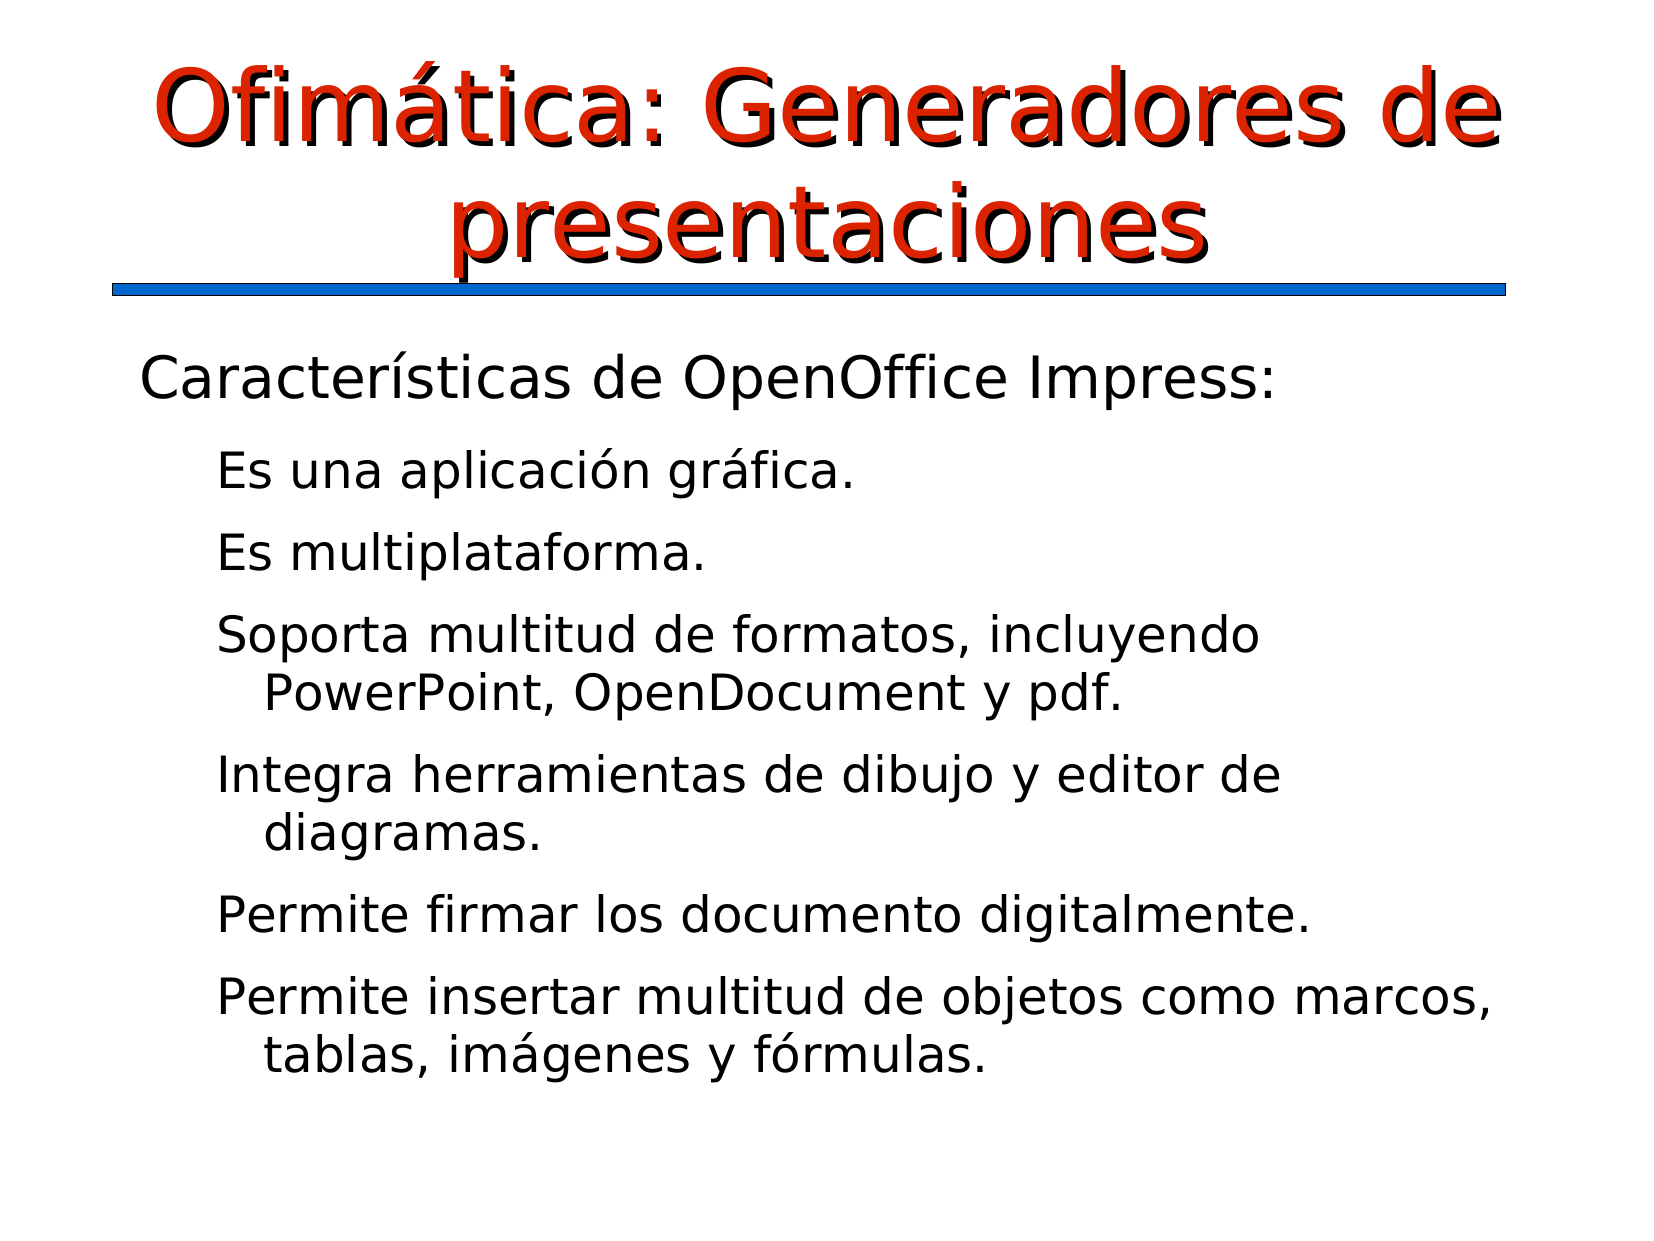

# Ofimática: Generadores de presentaciones
Características de OpenOffice Impress:
Es una aplicación gráfica.
Es multiplataforma.
Soporta multitud de formatos, incluyendo PowerPoint, OpenDocument y pdf.
Integra herramientas de dibujo y editor de diagramas.
Permite firmar los documento digitalmente.
Permite insertar multitud de objetos como marcos, tablas, imágenes y fórmulas.